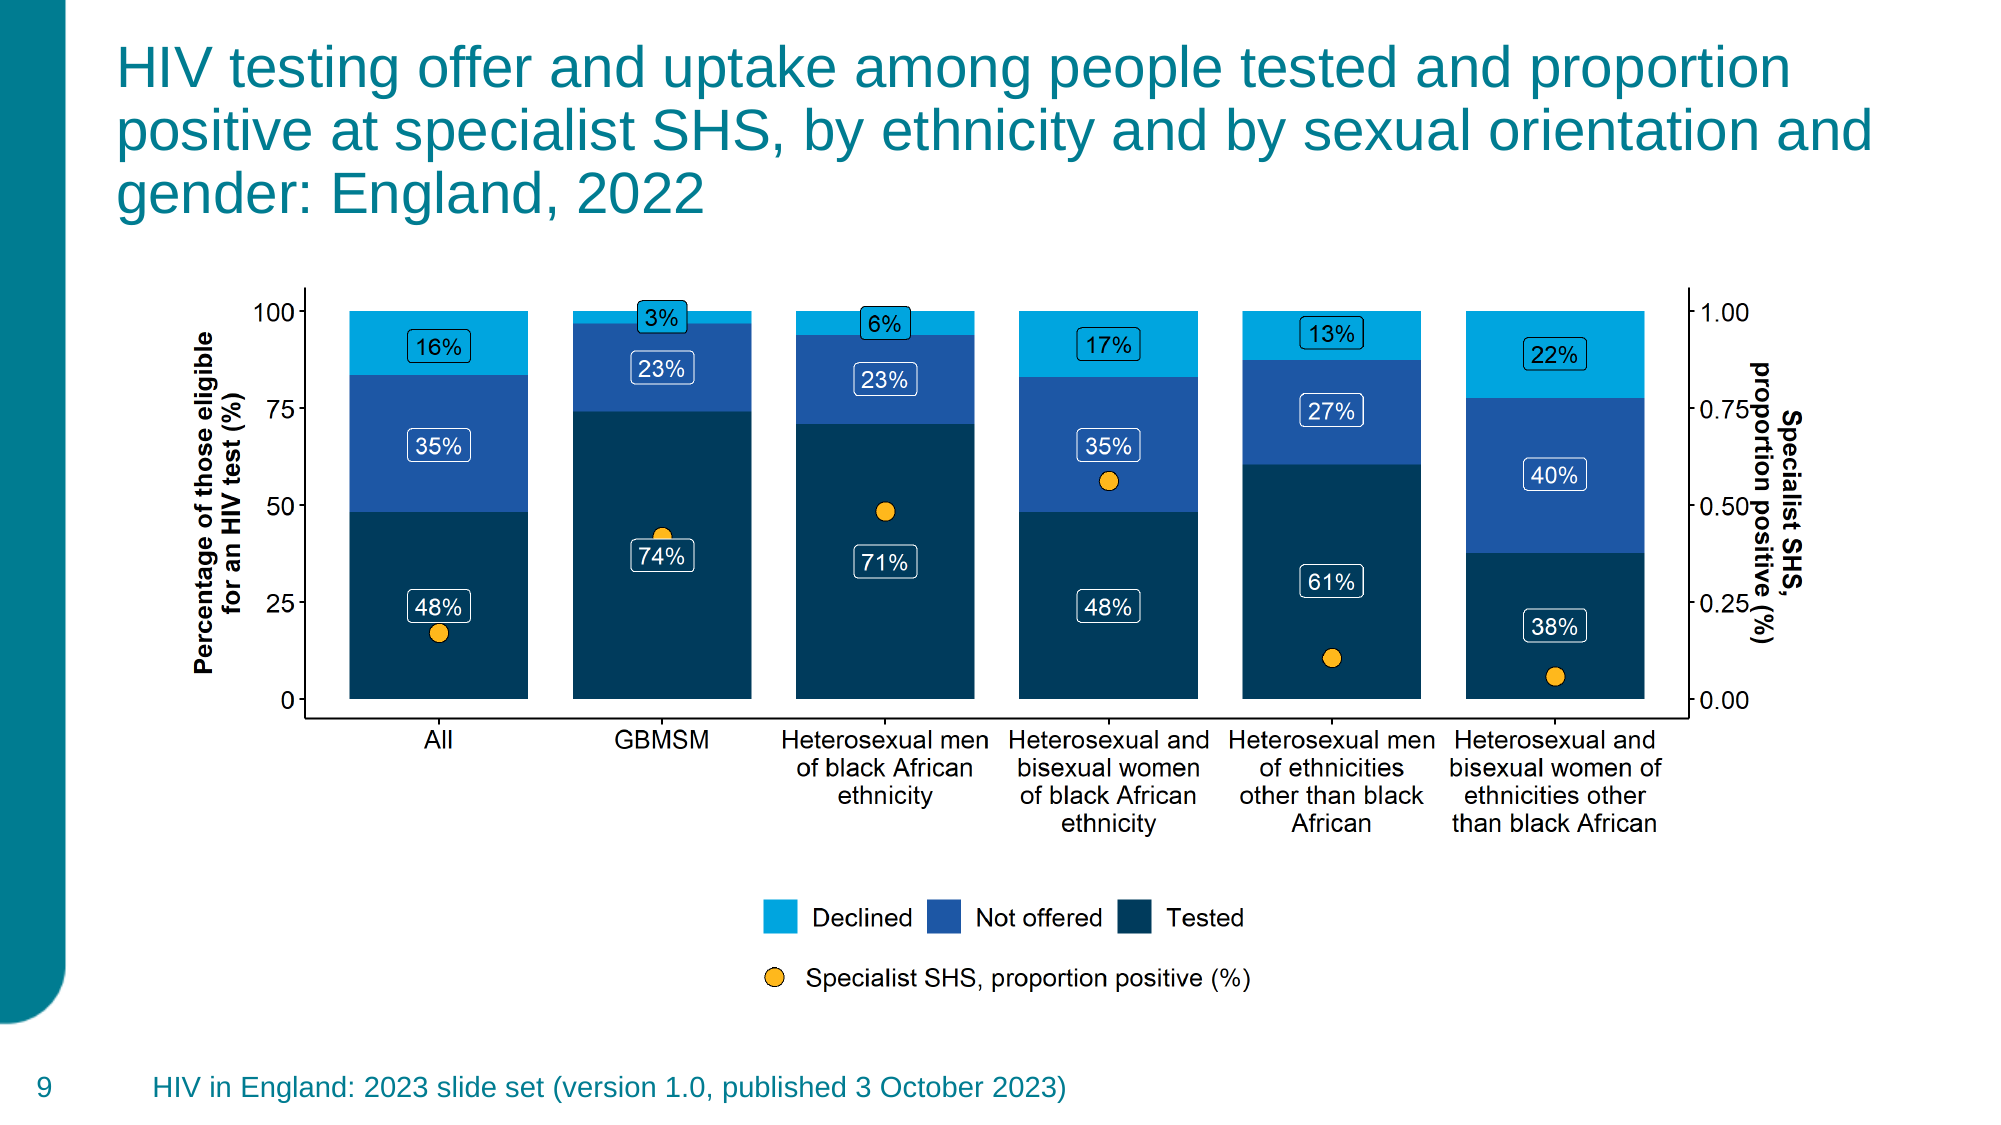

# HIV testing offer and uptake among people tested and proportion positive at specialist SHS, by ethnicity and by sexual orientation and gender: England, 2022
8
HIV in England: 2023 slide set (version 1.0, published 3 October 2023)